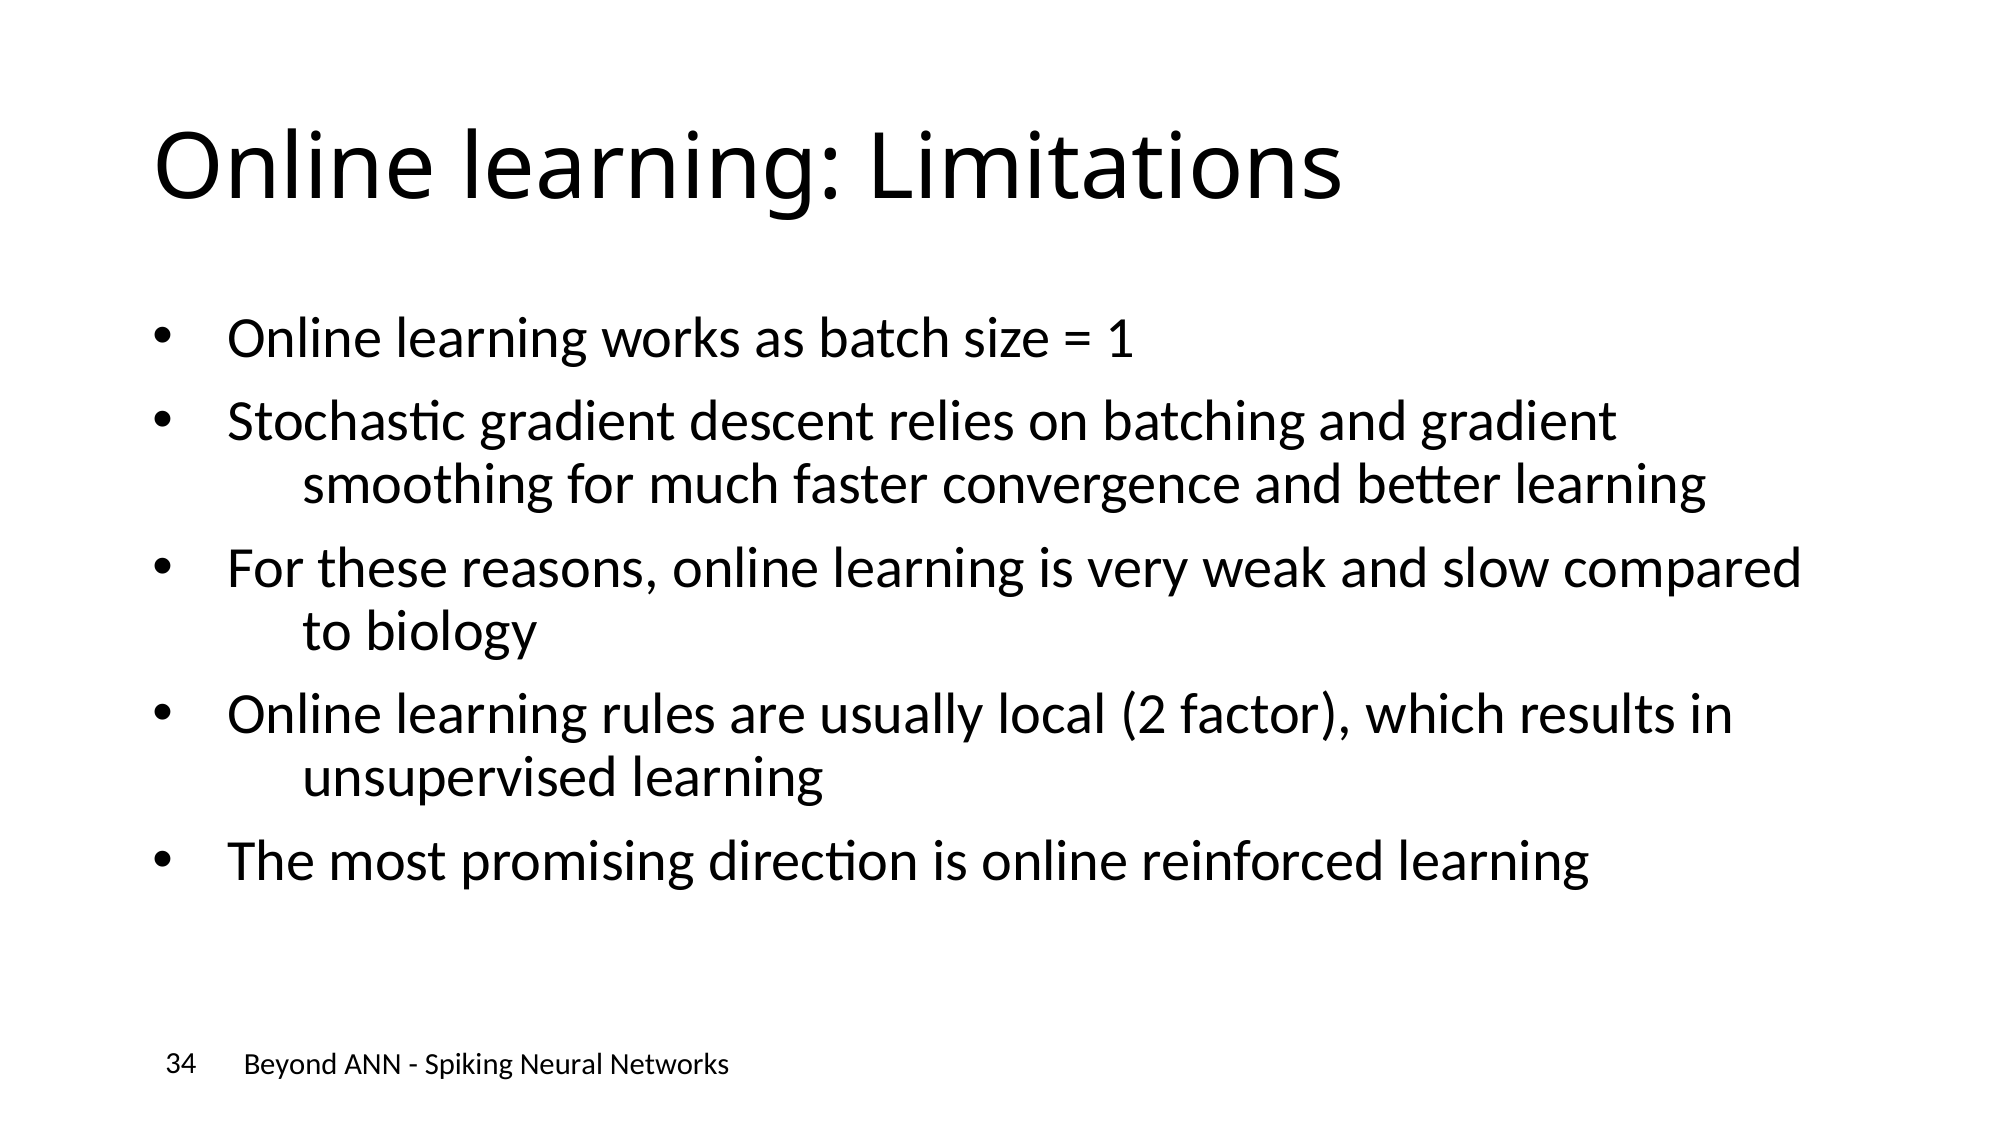

# Online learning: Limitations
Online learning works as batch size = 1
Stochastic gradient descent relies on batching and gradient smoothing for much faster convergence and better learning
For these reasons, online learning is very weak and slow compared to biology
Online learning rules are usually local (2 factor), which results in unsupervised learning
The most promising direction is online reinforced learning
Beyond ANN - Spiking Neural Networks